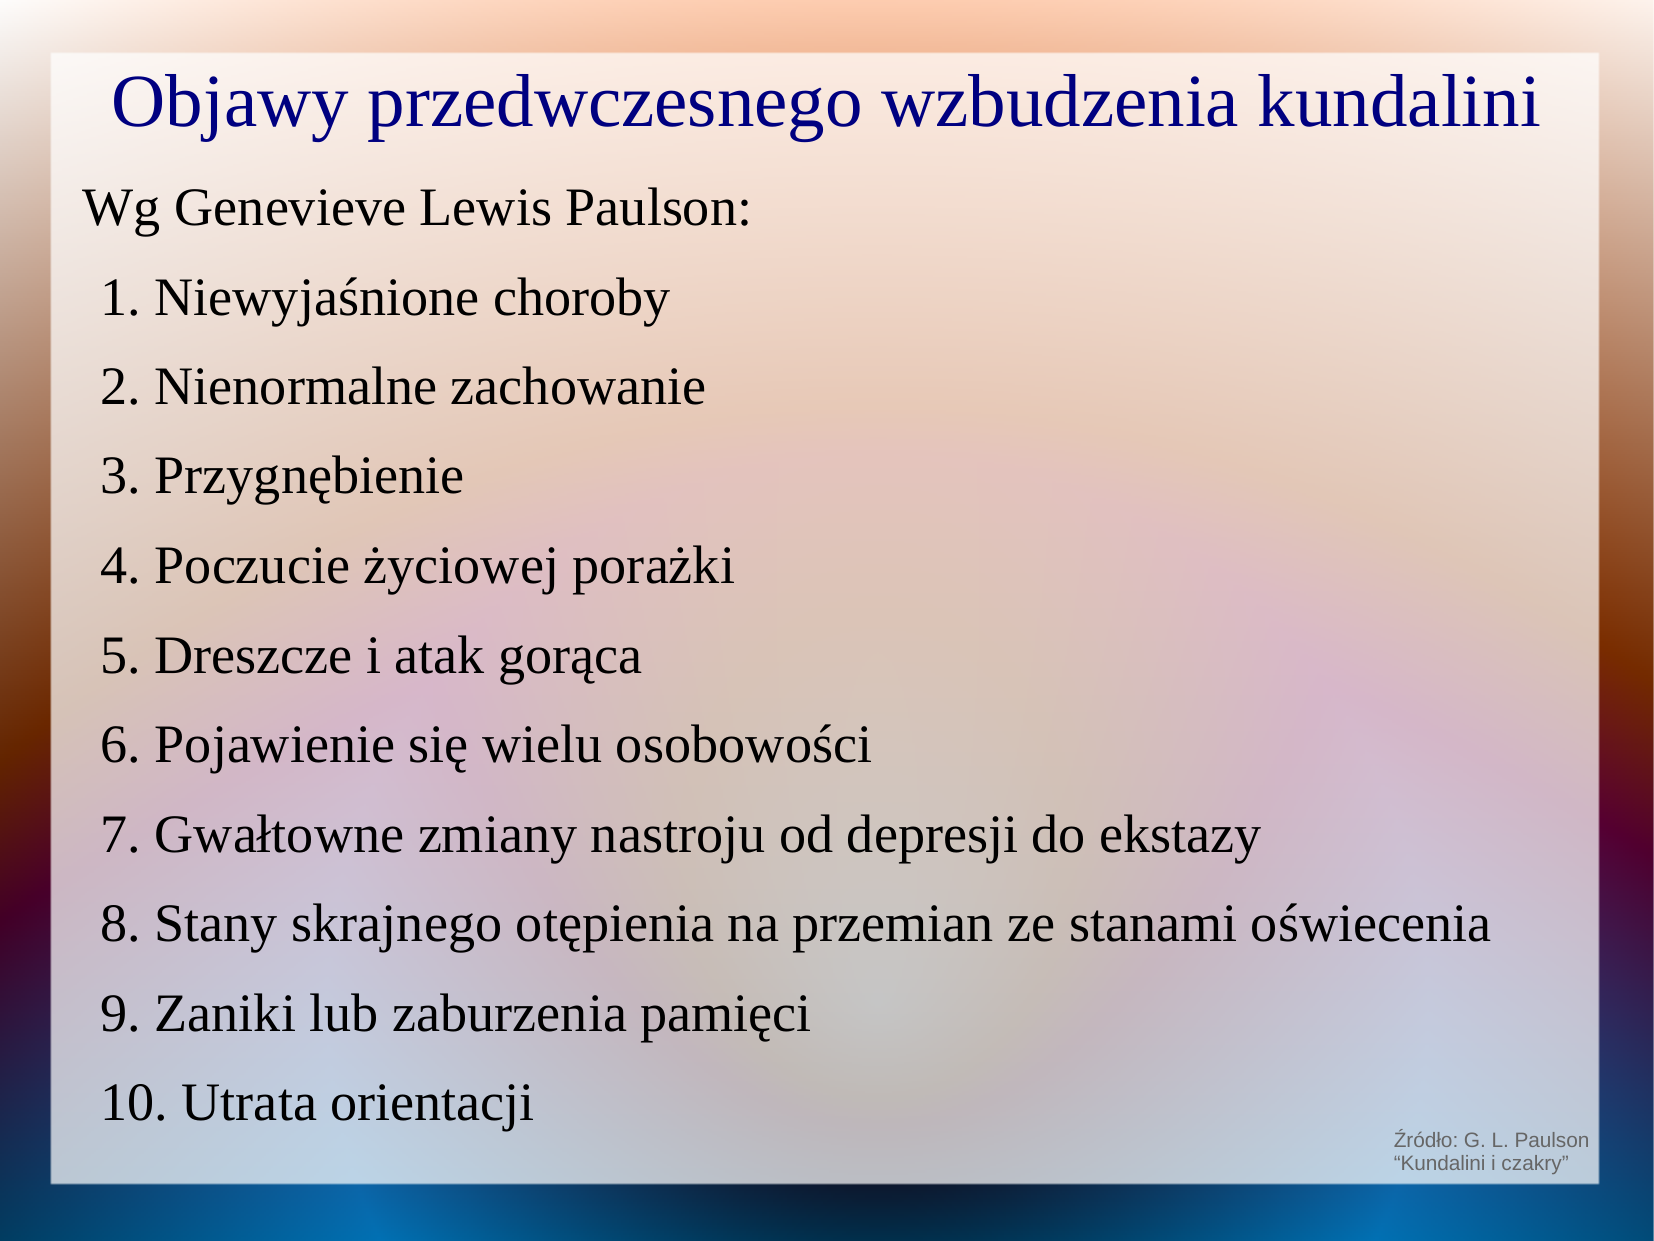

# Objawy przedwczesnego wzbudzenia kundalini
Wg Genevieve Lewis Paulson:
Niewyjaśnione choroby
Nienormalne zachowanie
Przygnębienie
Poczucie życiowej porażki
Dreszcze i atak gorąca
Pojawienie się wielu osobowości
Gwałtowne zmiany nastroju od depresji do ekstazy
Stany skrajnego otępienia na przemian ze stanami oświecenia
Zaniki lub zaburzenia pamięci
Utrata orientacji
Źródło: G. L. Paulson
“Kundalini i czakry”